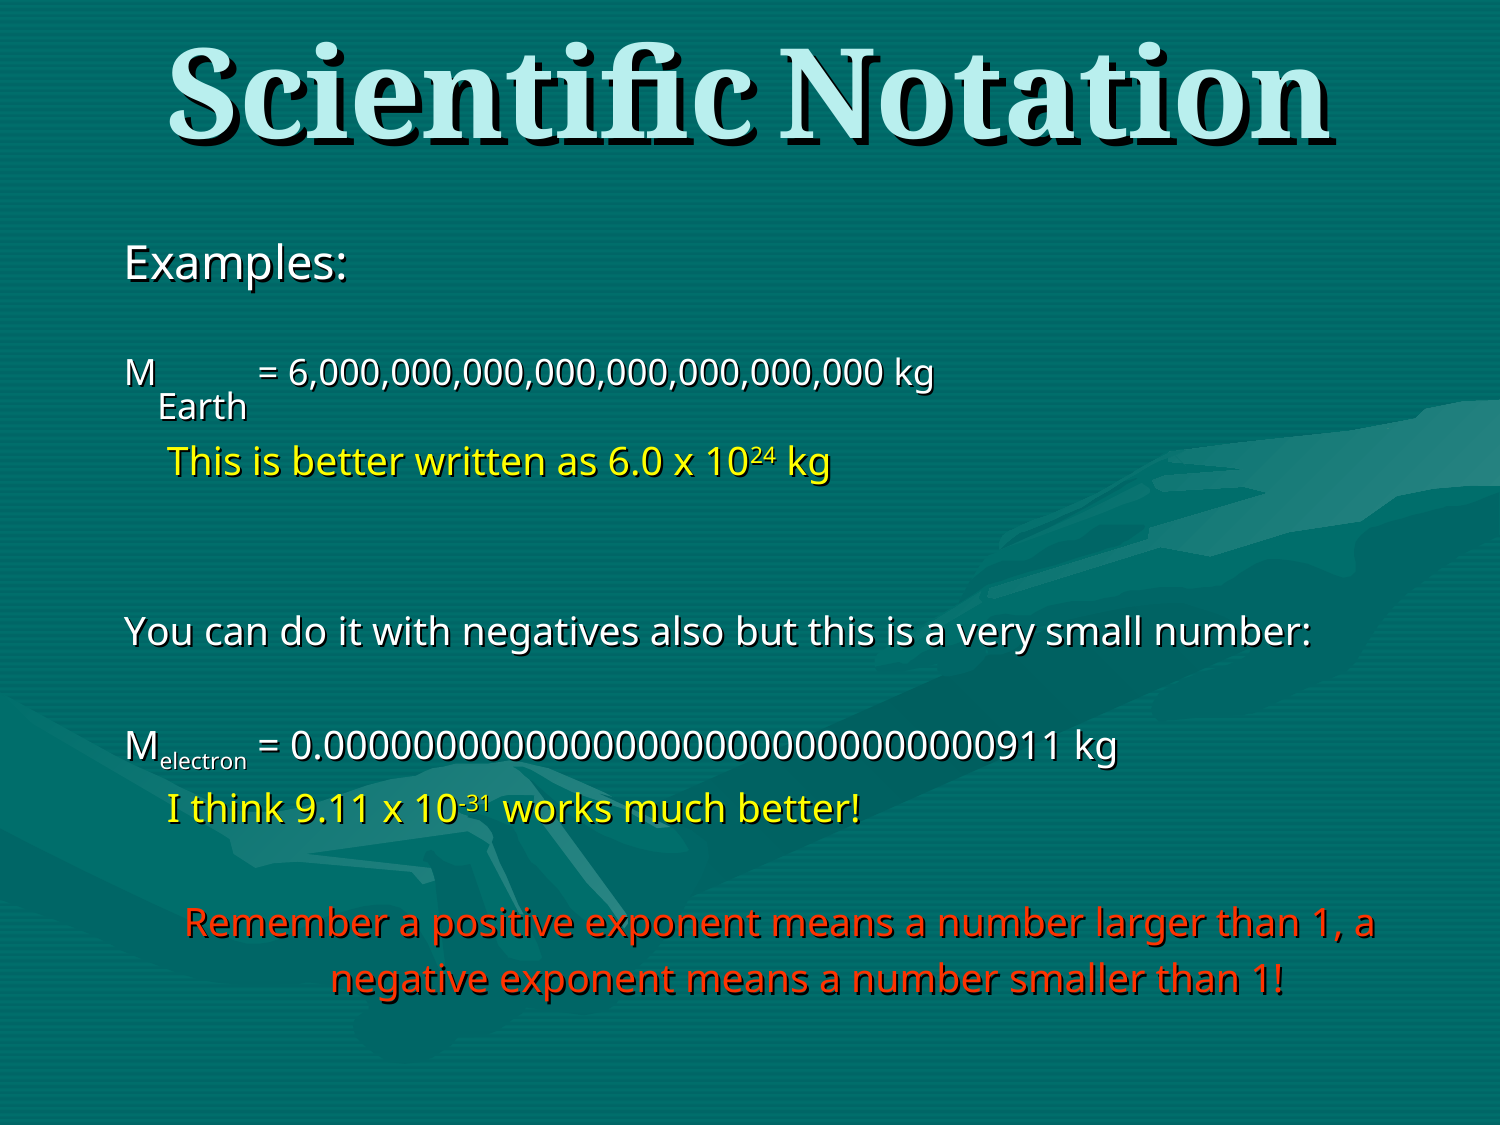

# Scientific Notation
Examples:
MEarth = 6,000,000,000,000,000,000,000,000 kg
			This is better written as 6.0 x 1024 kg
You can do it with negatives also but this is a very small number:
Melectron = 0.000000000000000000000000000000911 kg
 			I think 9.11 x 10-31 works much better!
Remember a positive exponent means a number larger than 1, a
	negative exponent means a number smaller than 1!